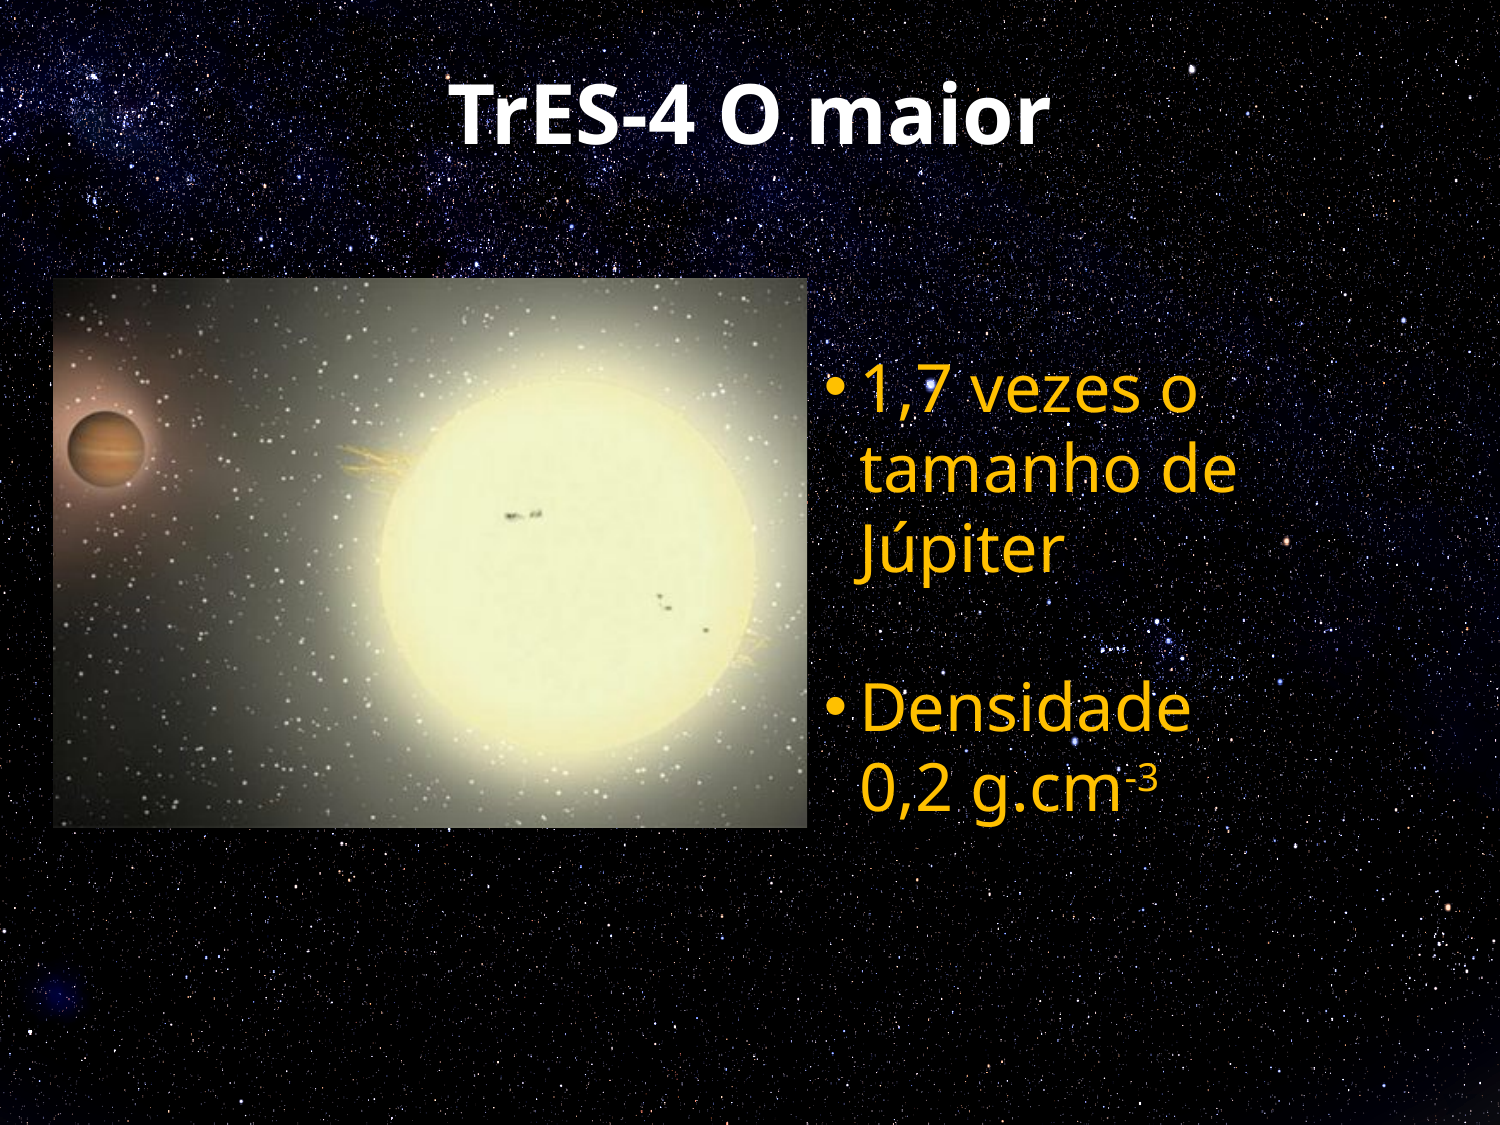

# TrES-4 O maior
1,7 vezes o tamanho de Júpiter
Densidade
0,2 g.cm-3
Cauda de poeira